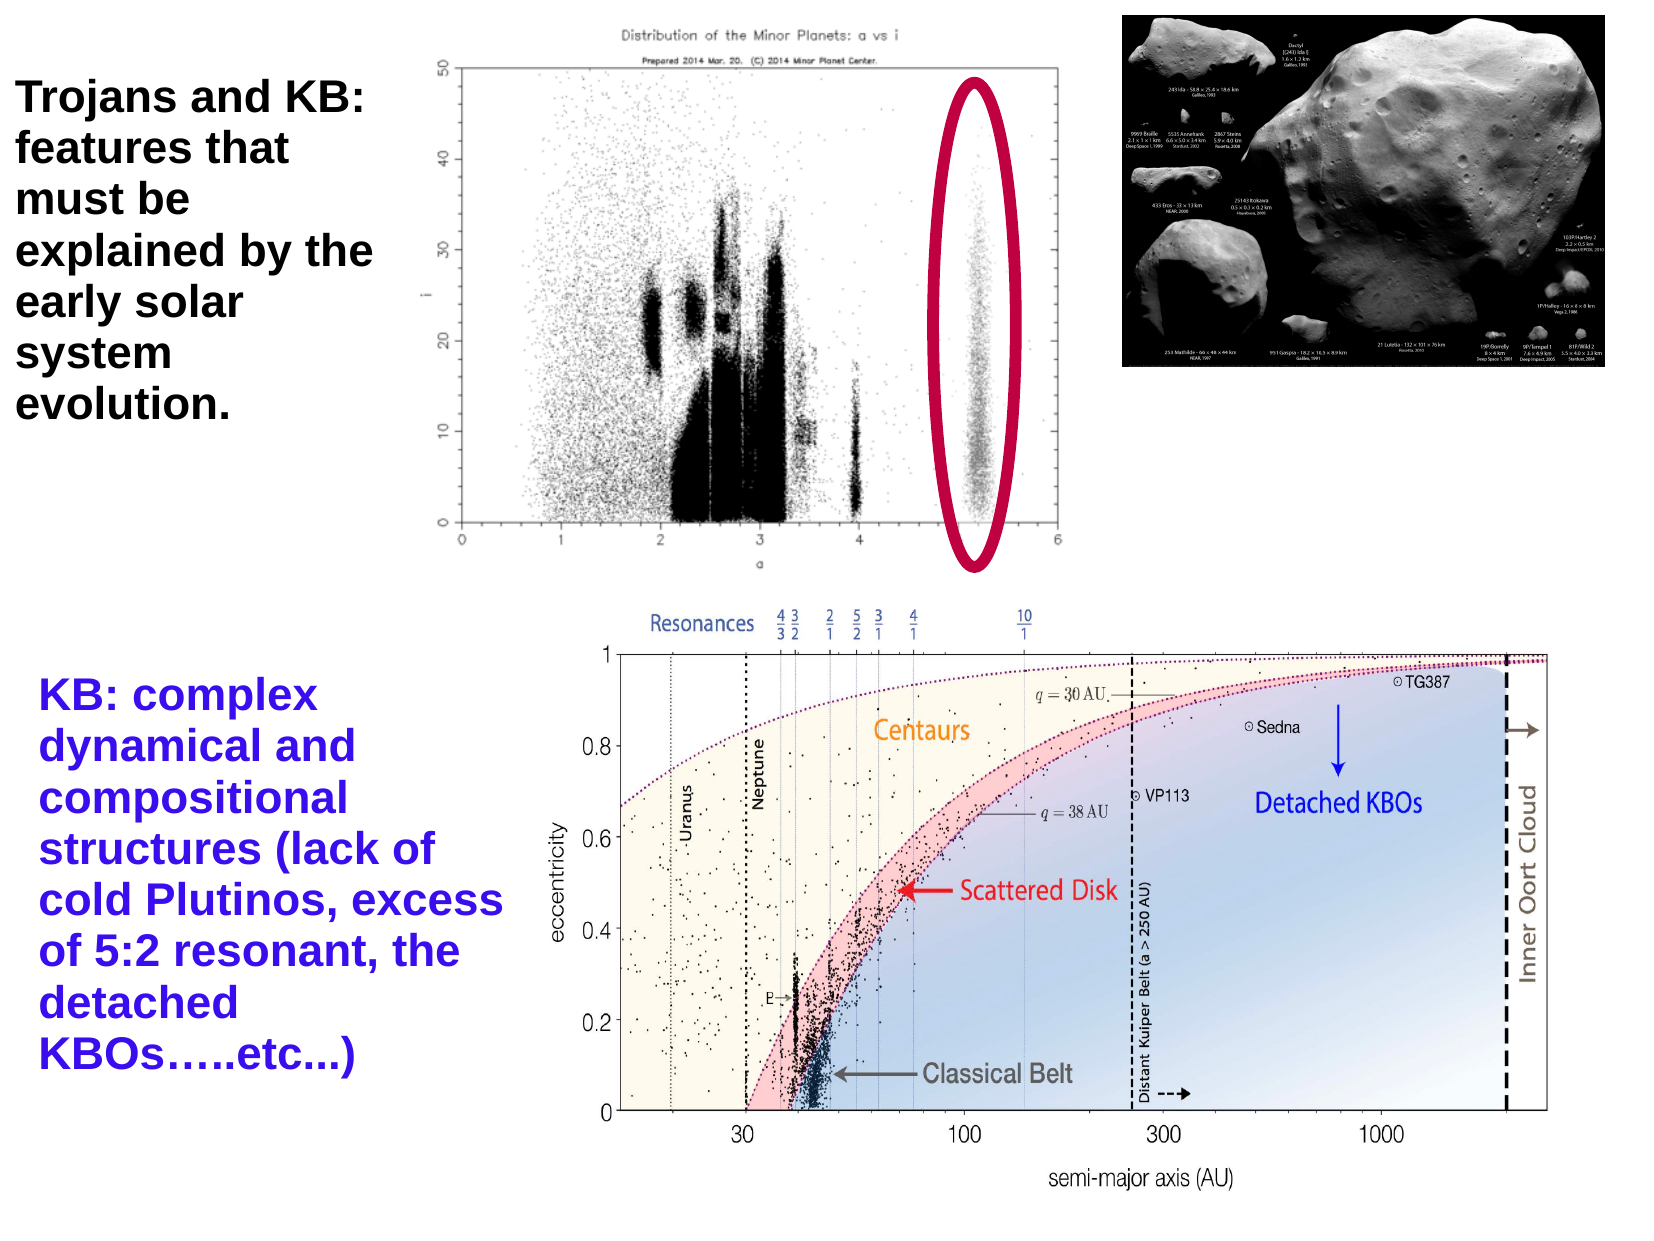

Trojans and KB: features that must be explained by the early solar system
evolution.
KB: complex dynamical and compositional structures (lack of cold Plutinos, excess of 5:2 resonant, the detached KBOs…..etc...)